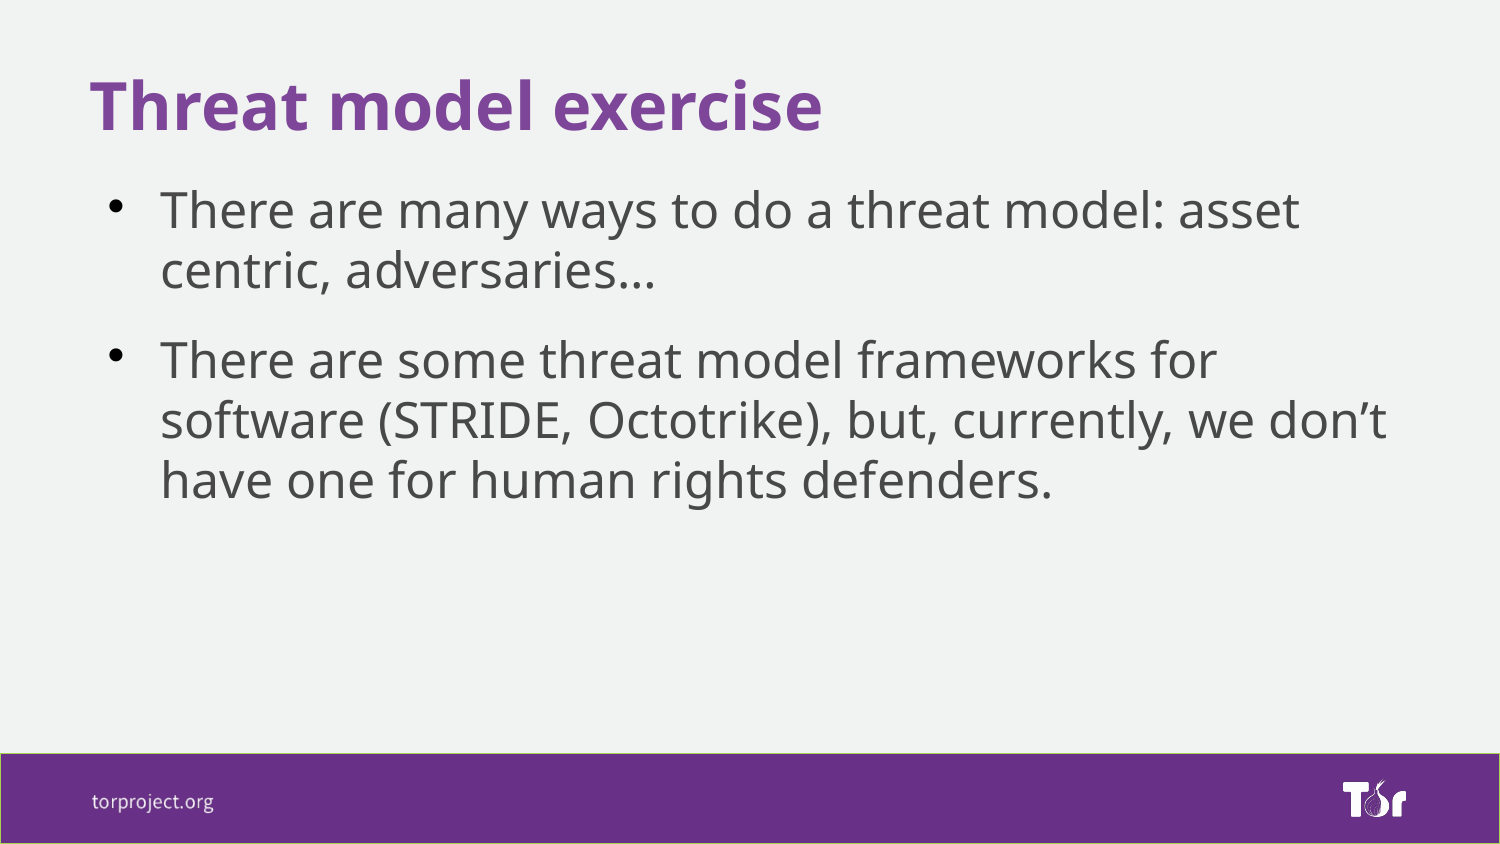

Threat model exercise
There are many ways to do a threat model: asset centric, adversaries…
There are some threat model frameworks for software (STRIDE, Octotrike), but, currently, we don’t have one for human rights defenders.